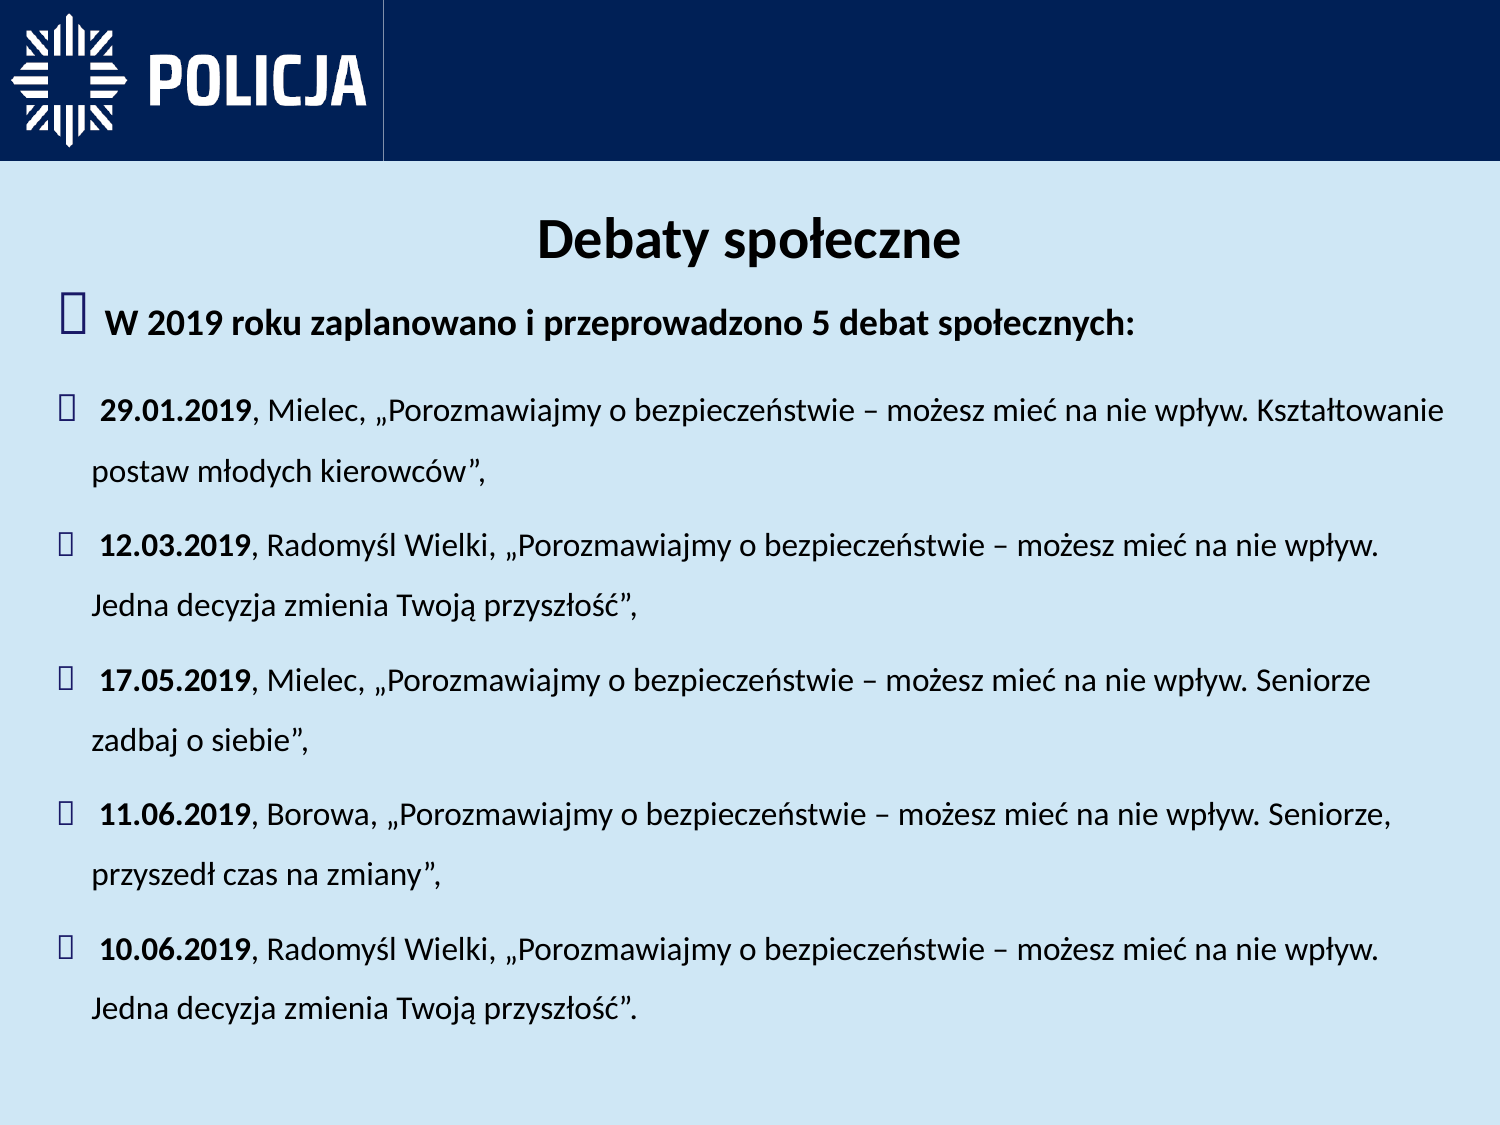

Debaty społeczne
 W 2019 roku zaplanowano i przeprowadzono 5 debat społecznych:
 29.01.2019, Mielec, „Porozmawiajmy o bezpieczeństwie – możesz mieć na nie wpływ. Kształtowanie postaw młodych kierowców”,
 12.03.2019, Radomyśl Wielki, „Porozmawiajmy o bezpieczeństwie – możesz mieć na nie wpływ. Jedna decyzja zmienia Twoją przyszłość”,
 17.05.2019, Mielec, „Porozmawiajmy o bezpieczeństwie – możesz mieć na nie wpływ. Seniorze zadbaj o siebie”,
 11.06.2019, Borowa, „Porozmawiajmy o bezpieczeństwie – możesz mieć na nie wpływ. Seniorze, przyszedł czas na zmiany”,
 10.06.2019, Radomyśl Wielki, „Porozmawiajmy o bezpieczeństwie – możesz mieć na nie wpływ. Jedna decyzja zmienia Twoją przyszłość”.